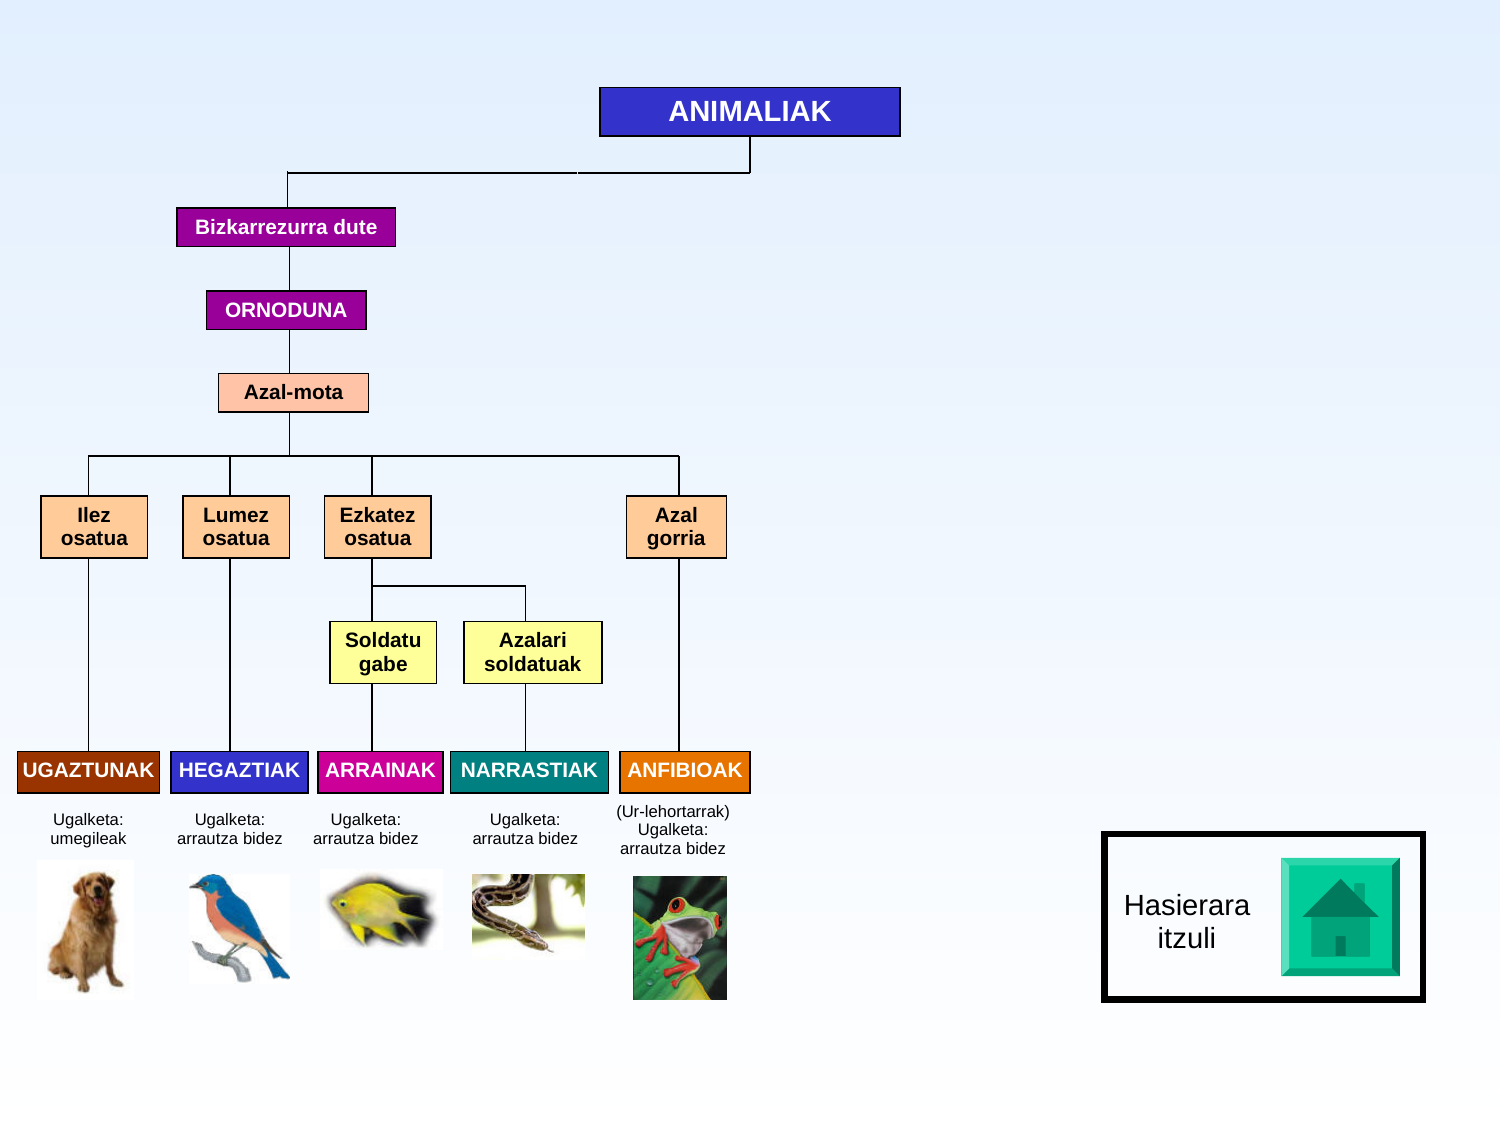

ANIMALIAK
Bizkarrezurra dute
ORNODUNA
Azal-mota
Ilez osatua
Lumez osatua
Ezkatez osatua
Azal gorria
Soldatu gabe
Azalari soldatuak
UGAZTUNAK
HEGAZTIAK
ARRAINAK
NARRASTIAK
ANFIBIOAK
(Ur-lehortarrak)
Ugalketa:
arrautza bidez
Ugalketa:
umegileak
Ugalketa:
arrautza bidez
Ugalketa:
arrautza bidez
Ugalketa:
arrautza bidez
Hasierara itzuli